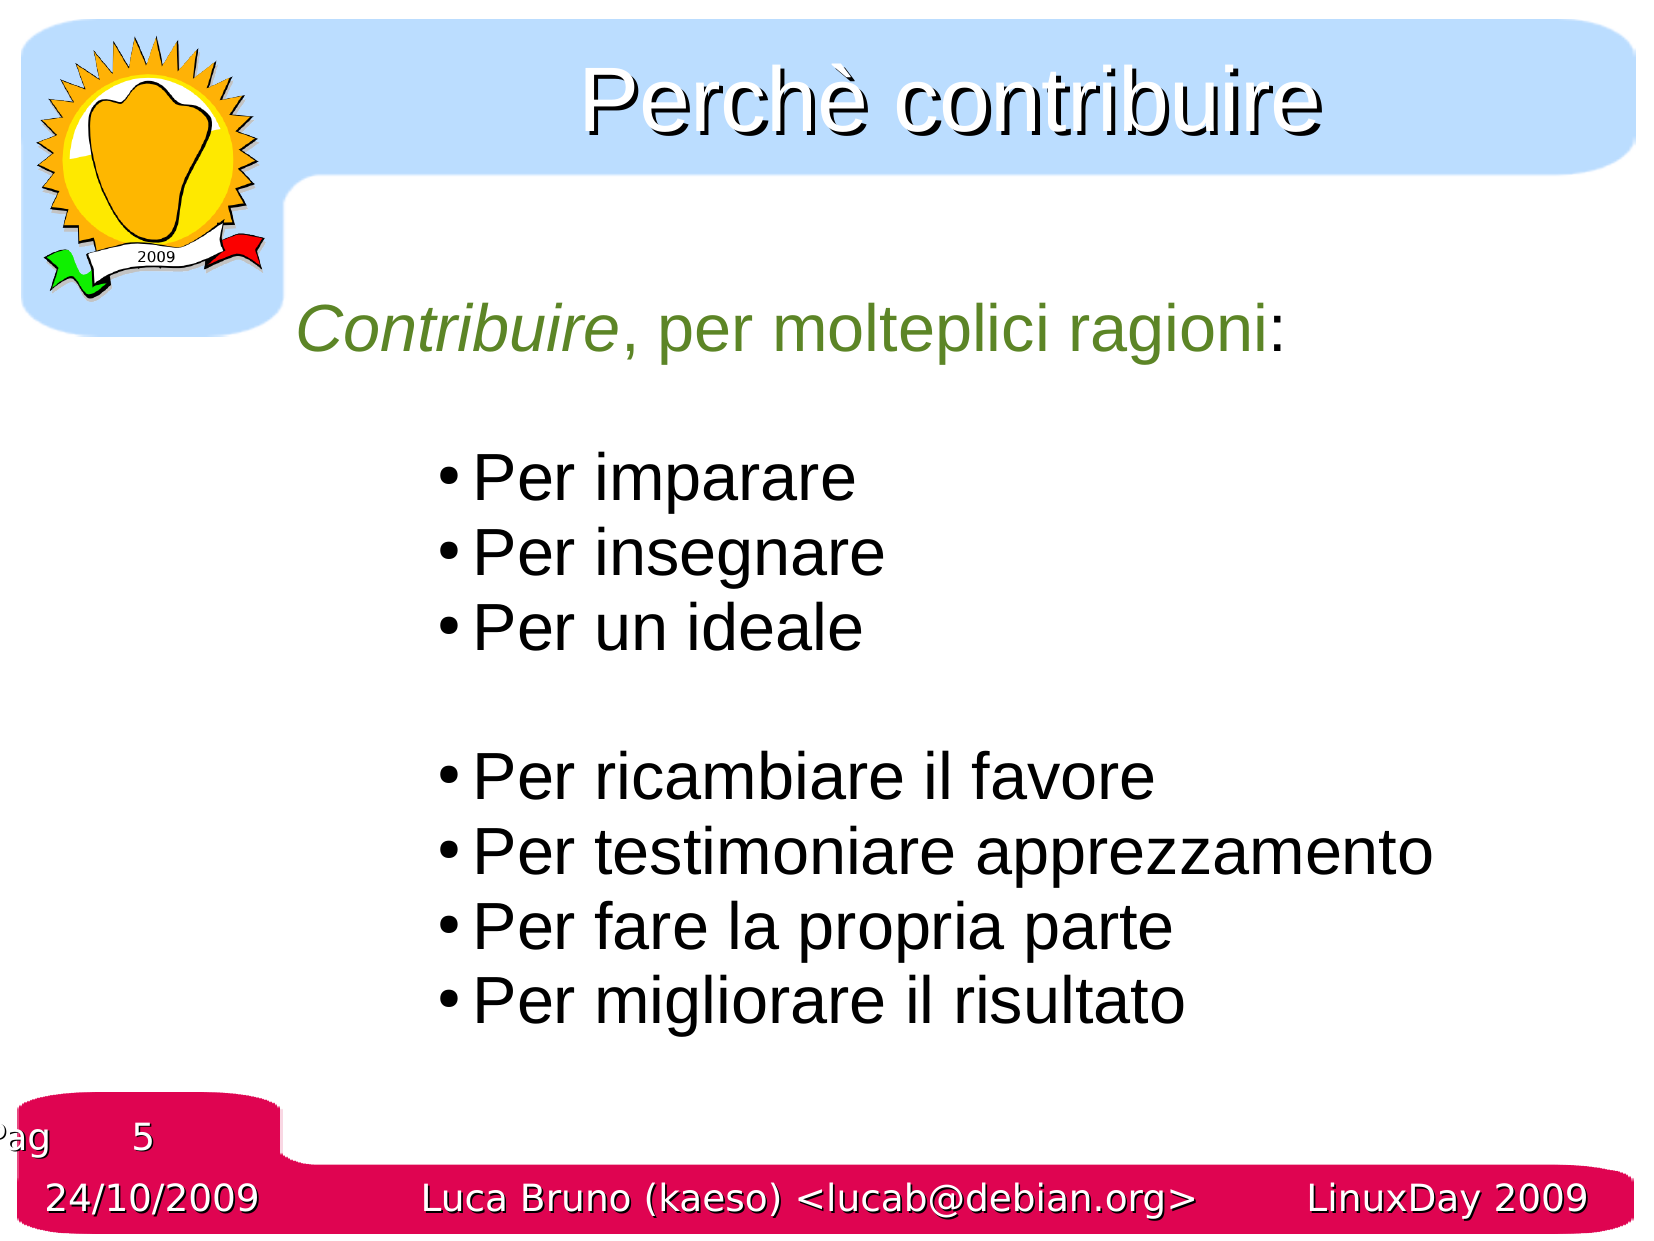

# Perchè contribuire
Contribuire, per molteplici ragioni:
Per imparare
Per insegnare
Per un ideale
Per ricambiare il favore
Per testimoniare apprezzamento
Per fare la propria parte
Per migliorare il risultato
Pag
Luca Bruno (kaeso) <lucab@debian.org> 		LinuxDay 2009
24/10/2009